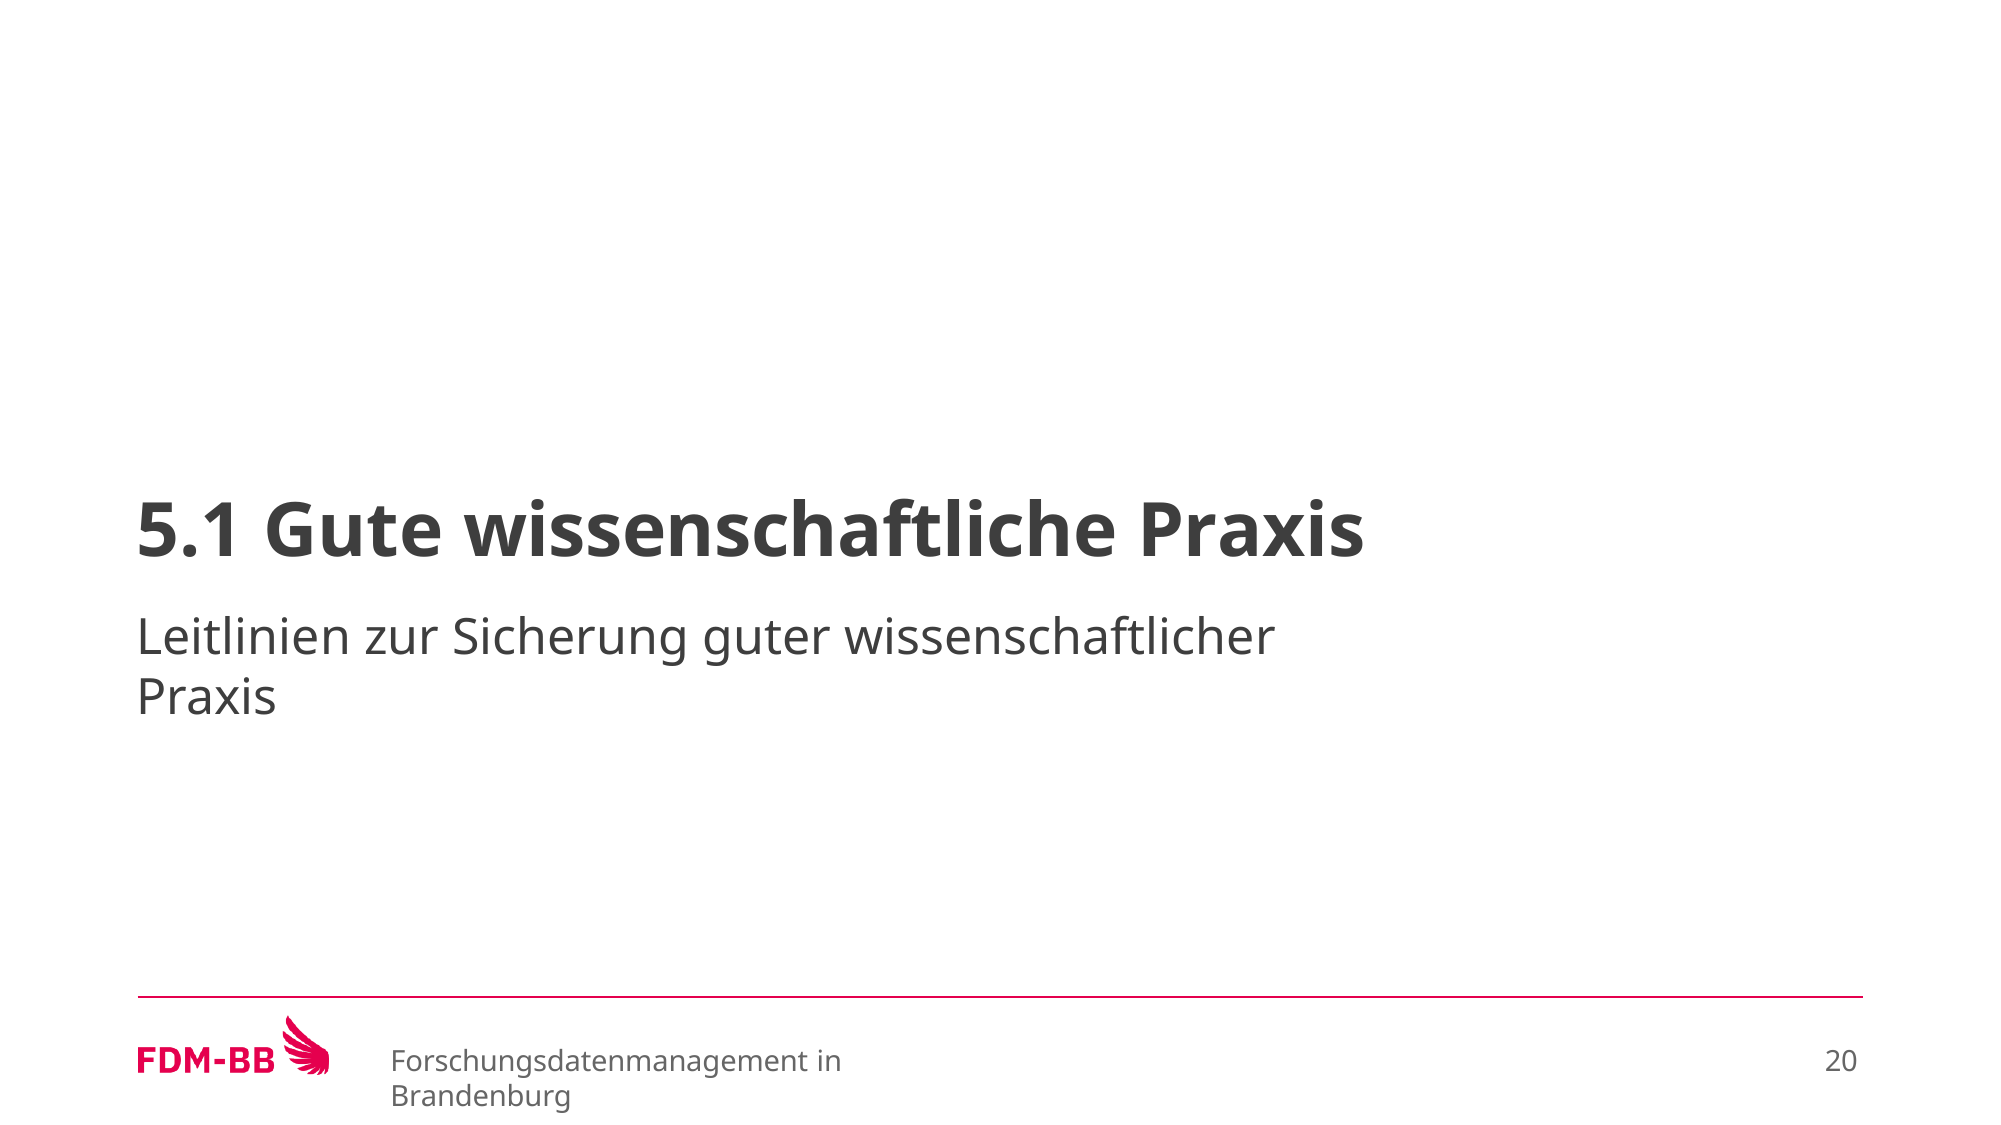

# 5.1 Gute wissenschaftliche Praxis
Leitlinien zur Sicherung guter wissenschaftlicher Praxis
Forschungsdatenmanagement in Brandenburg
20